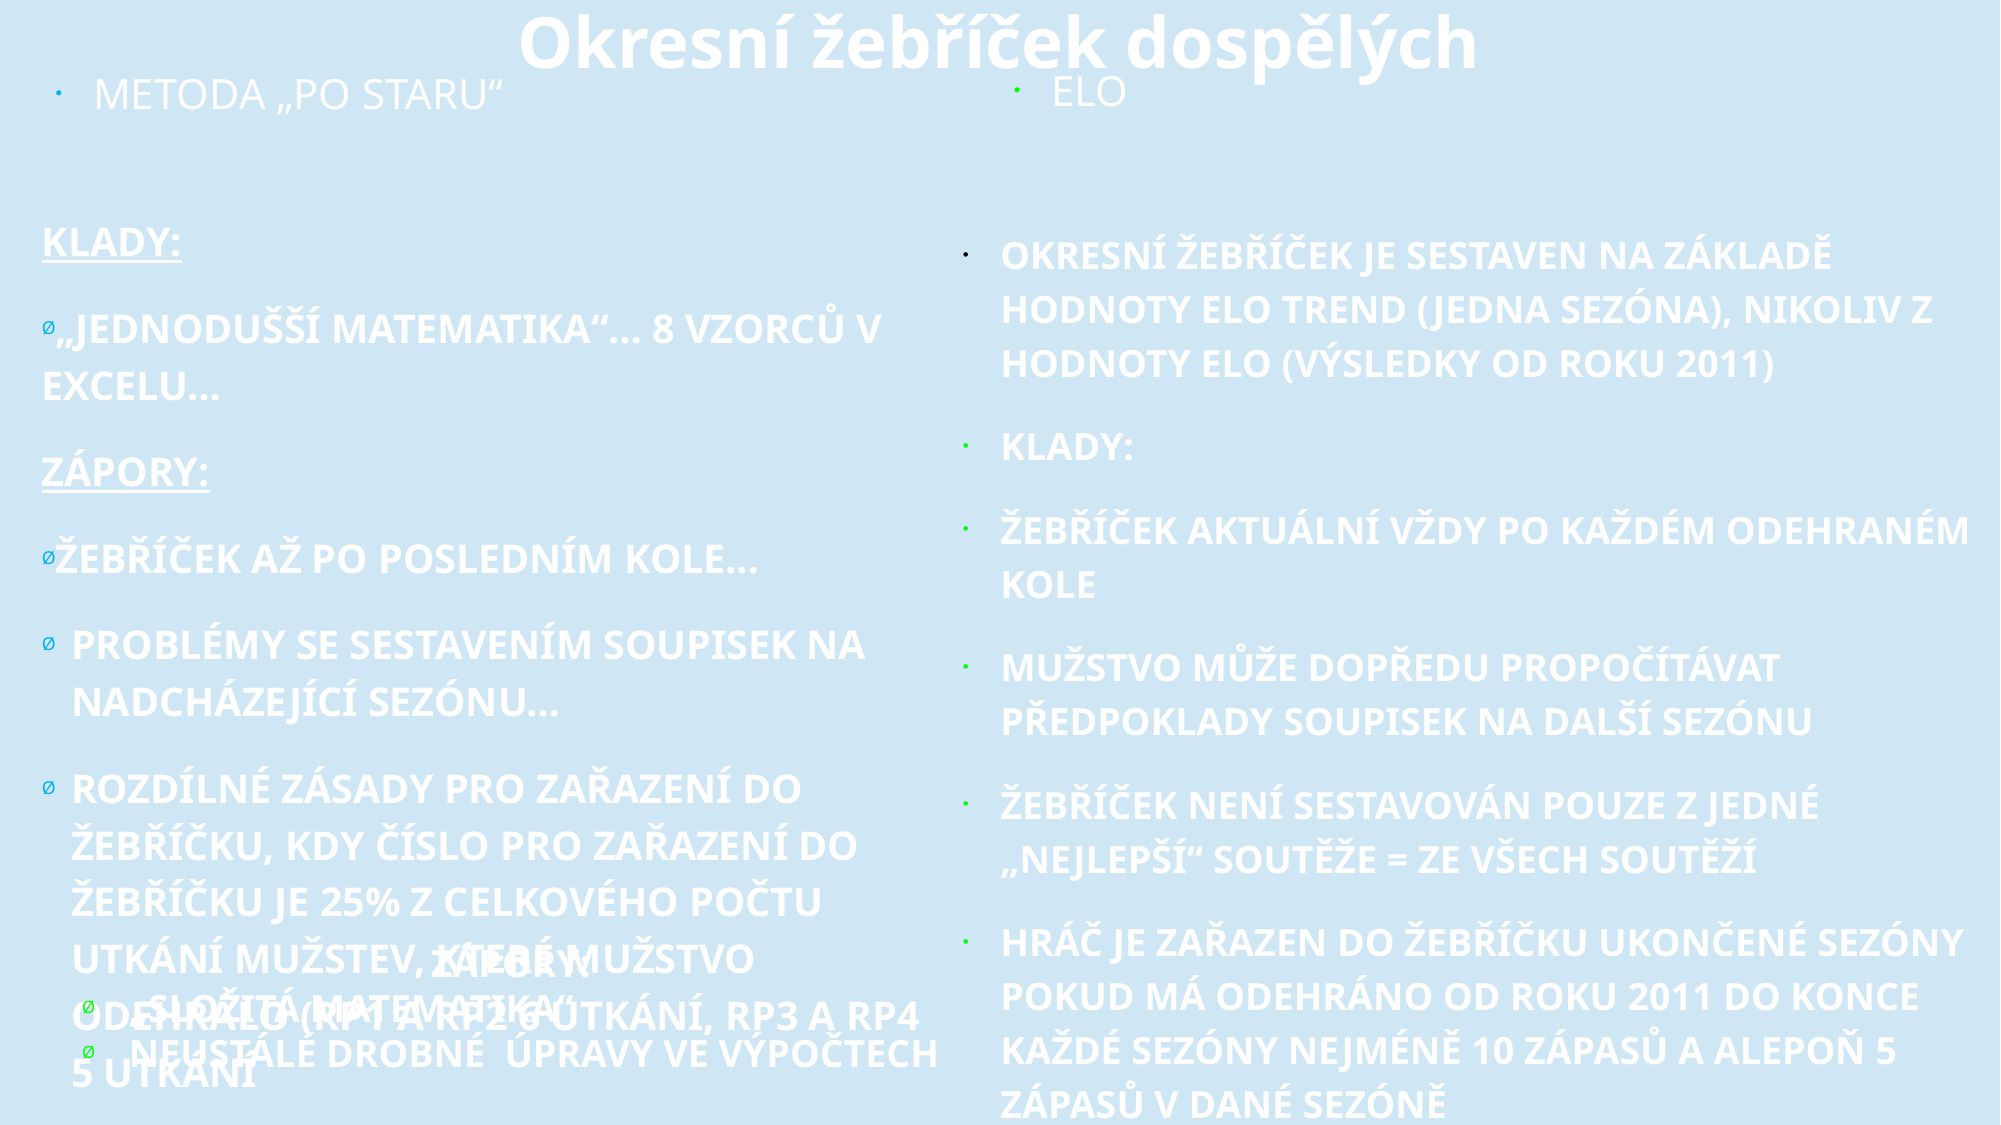

# Okresní žebříček dospělých
ELO
METODA „PO STARU“
KLADY:
„JEDNODUŠŠÍ MATEMATIKA“… 8 VZORCŮ V EXCELU…
ZÁPORY:
ŽEBŘÍČEK AŽ PO POSLEDNÍM KOLE…
PROBLÉMY SE SESTAVENÍM SOUPISEK NA NADCHÁZEJÍCÍ SEZÓNU…
ROZDÍLNÉ ZÁSADY PRO ZAŘAZENÍ DO ŽEBŘÍČKU, KDY ČÍSLO PRO ZAŘAZENÍ DO ŽEBŘÍČKU JE 25% Z CELKOVÉHO POČTU UTKÁNÍ MUŽSTEV, KTERÉ MUŽSTVO ODEHRÁLO (RP1 A RP2 6 UTKÁNÍ, RP3 A RP4
5 UTKÁNÍ
OKRESNÍ ŽEBŘÍČEK JE SESTAVEN NA ZÁKLADĚ HODNOTY ELO TREND (JEDNA SEZÓNA), NIKOLIV Z HODNOTY ELO (VÝSLEDKY OD ROKU 2011)
KLADY:
ŽEBŘÍČEK AKTUÁLNÍ VŽDY PO KAŽDÉM ODEHRANÉM KOLE
MUŽSTVO MŮŽE DOPŘEDU PROPOČÍTÁVAT PŘEDPOKLADY SOUPISEK NA DALŠÍ SEZÓNU
ŽEBŘÍČEK NENÍ SESTAVOVÁN POUZE Z JEDNÉ „NEJLEPŠÍ“ SOUTĚŽE = ZE VŠECH SOUTĚŽÍ
HRÁČ JE ZAŘAZEN DO ŽEBŘÍČKU UKONČENÉ SEZÓNY POKUD MÁ ODEHRÁNO OD ROKU 2011 DO KONCE KAŽDÉ SEZÓNY NEJMÉNĚ 10 ZÁPASŮ A ALEPOŇ 5 ZÁPASŮ V DANÉ SEZÓNĚ
ZÁPORY:
„SLOŽITÁ MATEMATIKA“
NEUSTÁLÉ DROBNÉ ÚPRAVY VE VÝPOČTECH